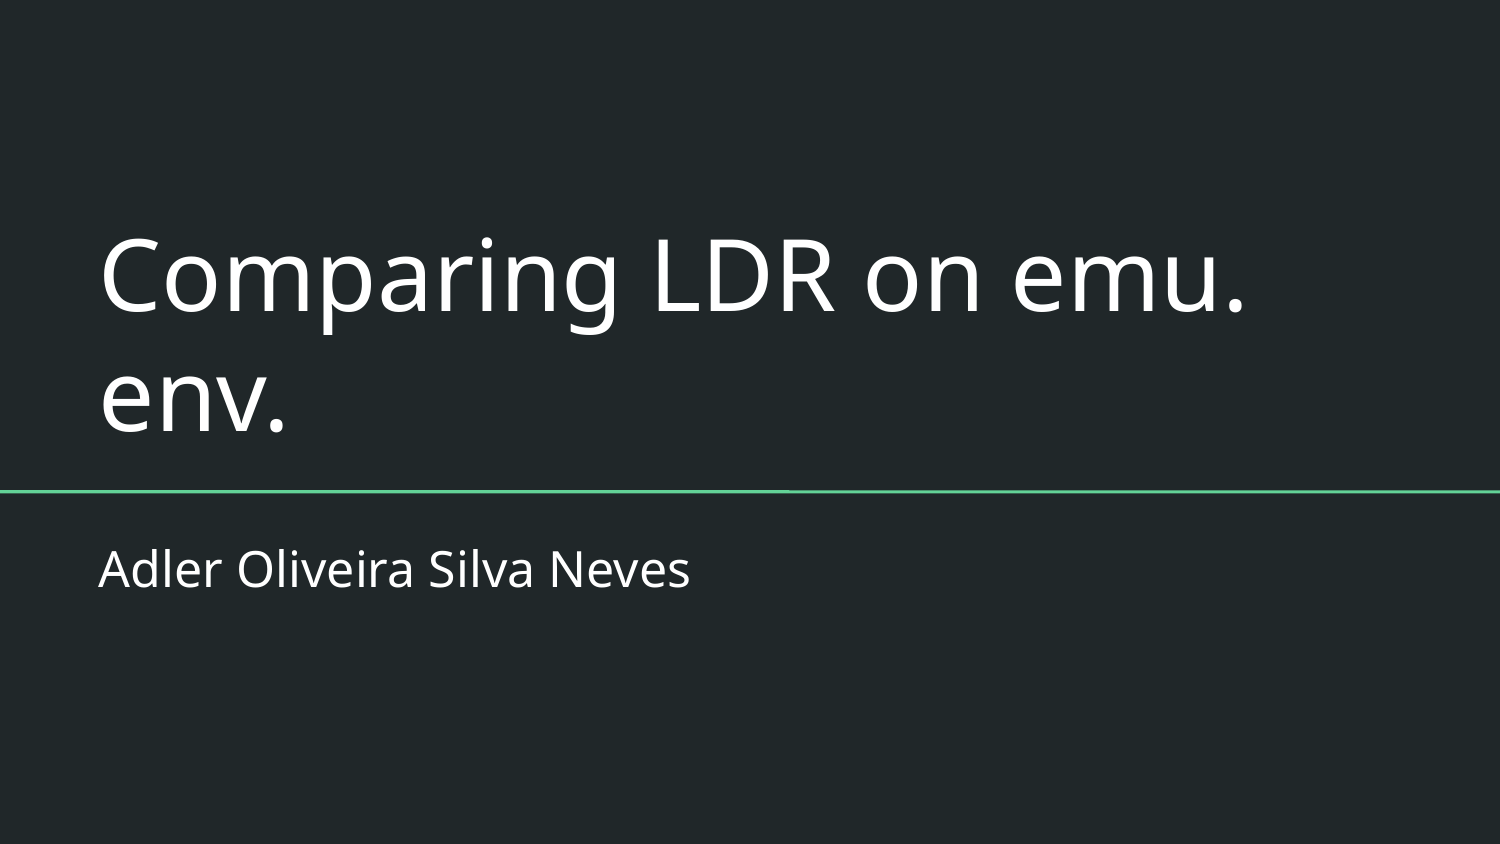

# Comparing LDR on emu. env.
Adler Oliveira Silva Neves